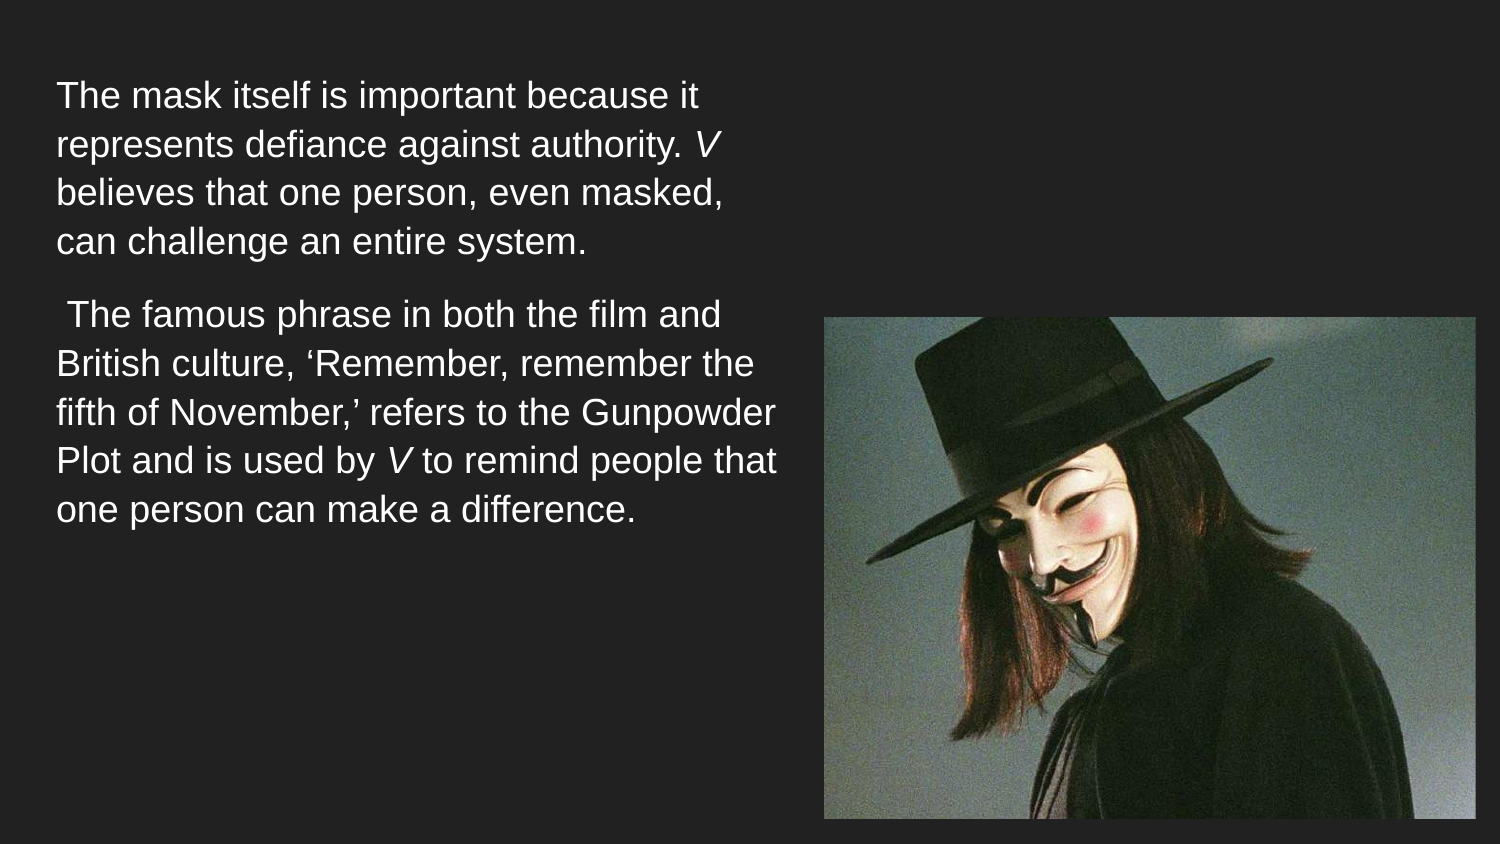

# The mask itself is important because it represents defiance against authority. V believes that one person, even masked, can challenge an entire system.
 The famous phrase in both the film and British culture, ‘Remember, remember the fifth of November,’ refers to the Gunpowder Plot and is used by V to remind people that one person can make a difference.